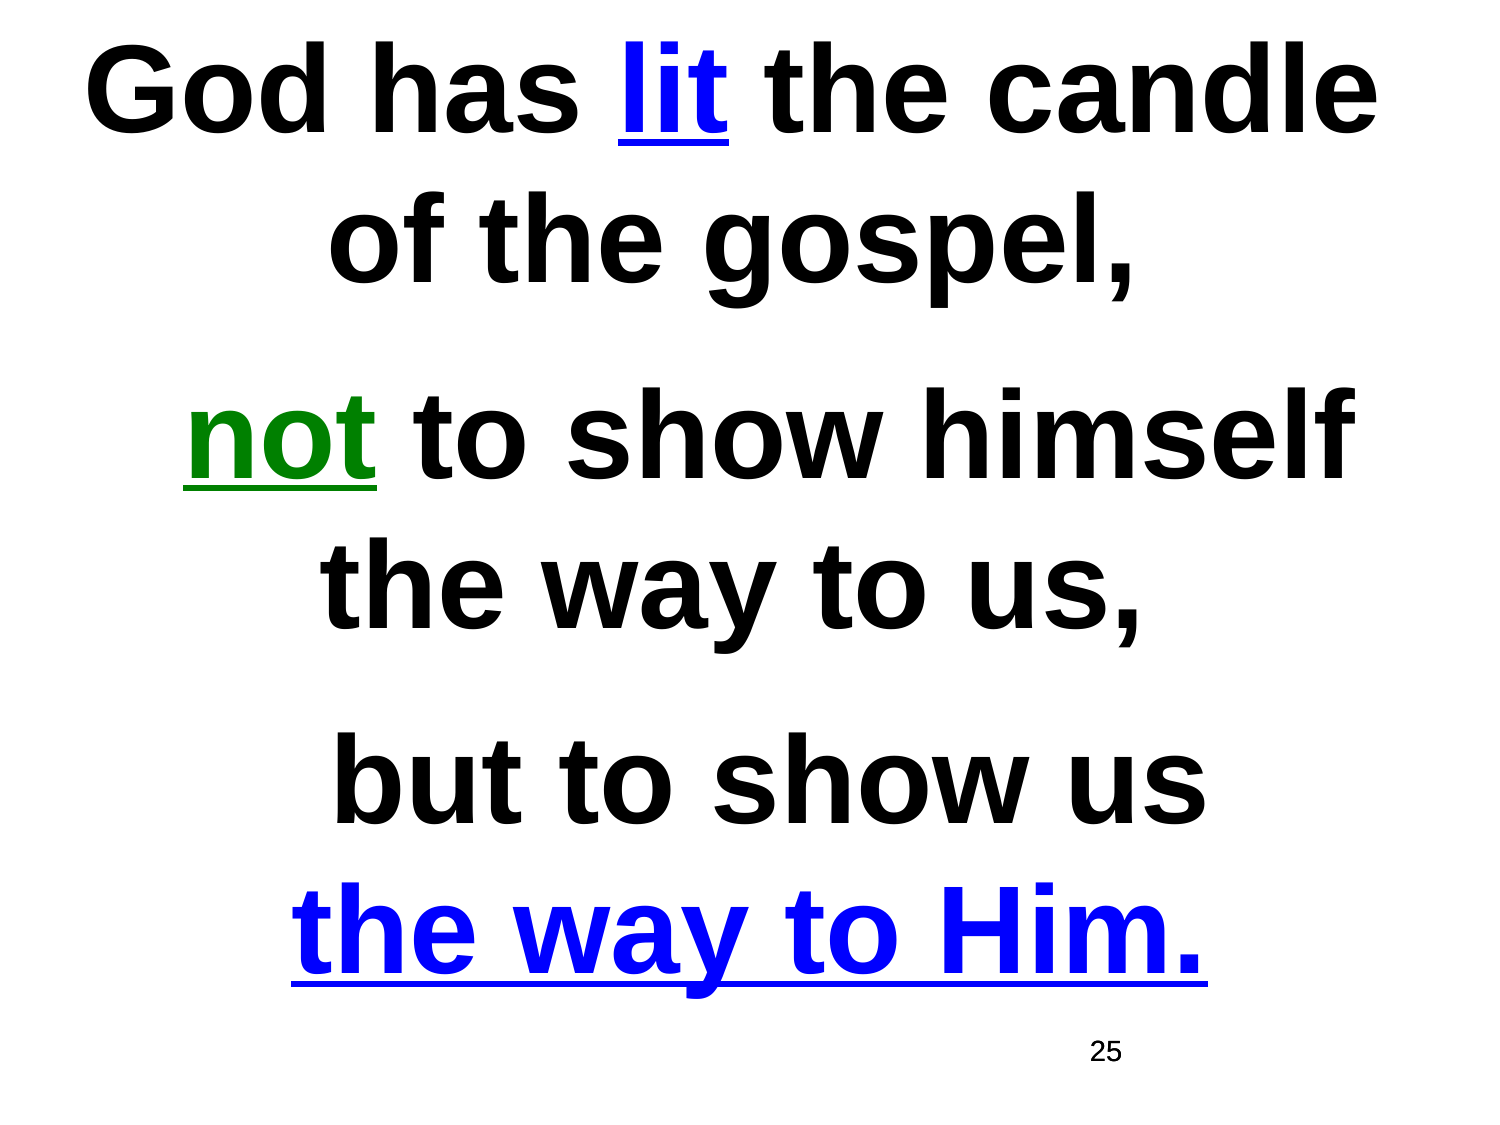

God has lit the candle
of the gospel,
	not to show himself
the way to us,
	but to show us
the way to Him.
25